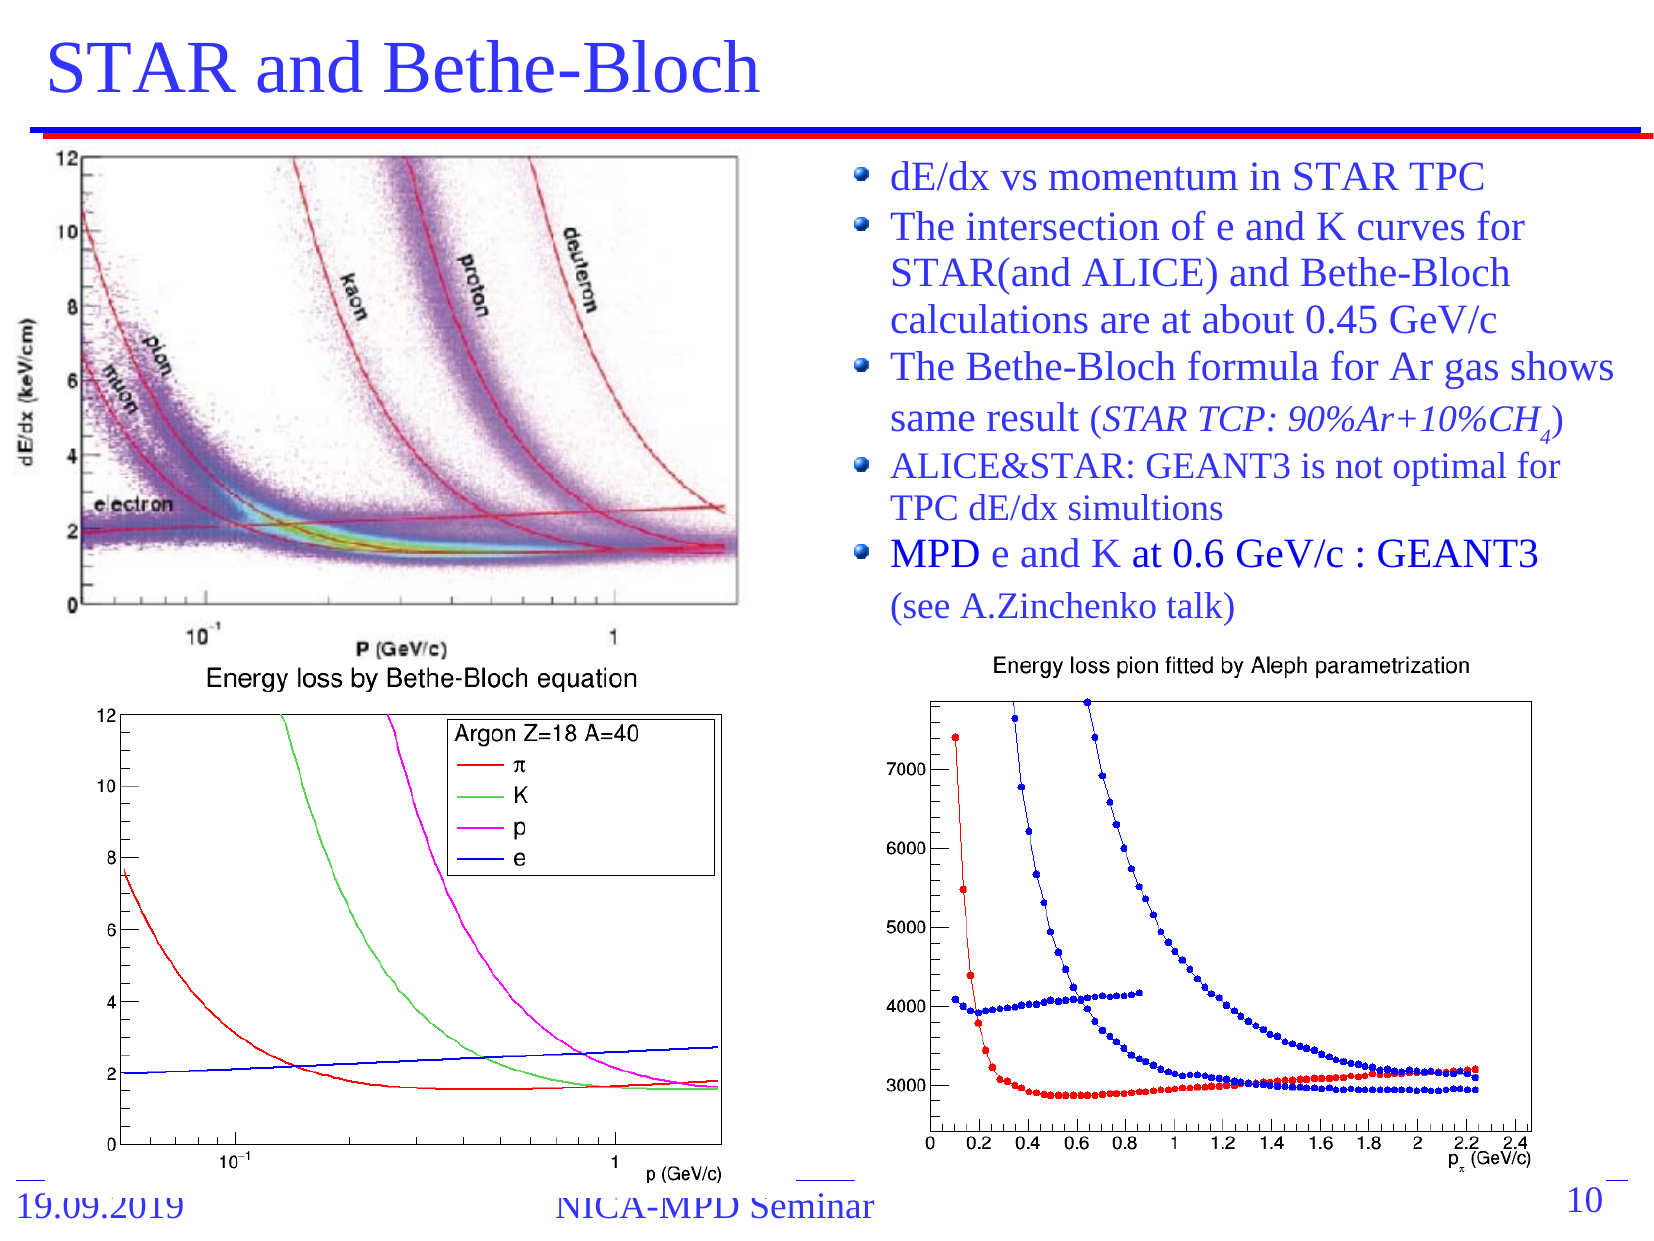

STAR and Bethe-Bloch
dE/dx vs momentum in STAR TPC
The intersection of e and K curves for
STAR(and ALICE) and Bethe-Bloch
calculations are at about 0.45 GeV/c
The Bethe-Bloch formula for Ar gas shows
same result (STAR TCP: 90%Ar+10%CH4)
ALICE&STAR: GEANT3 is not optimal for
TPC dE/dx simultions
MPD e and K at 0.6 GeV/c : GEANT3
(see A.Zinchenko talk)
10